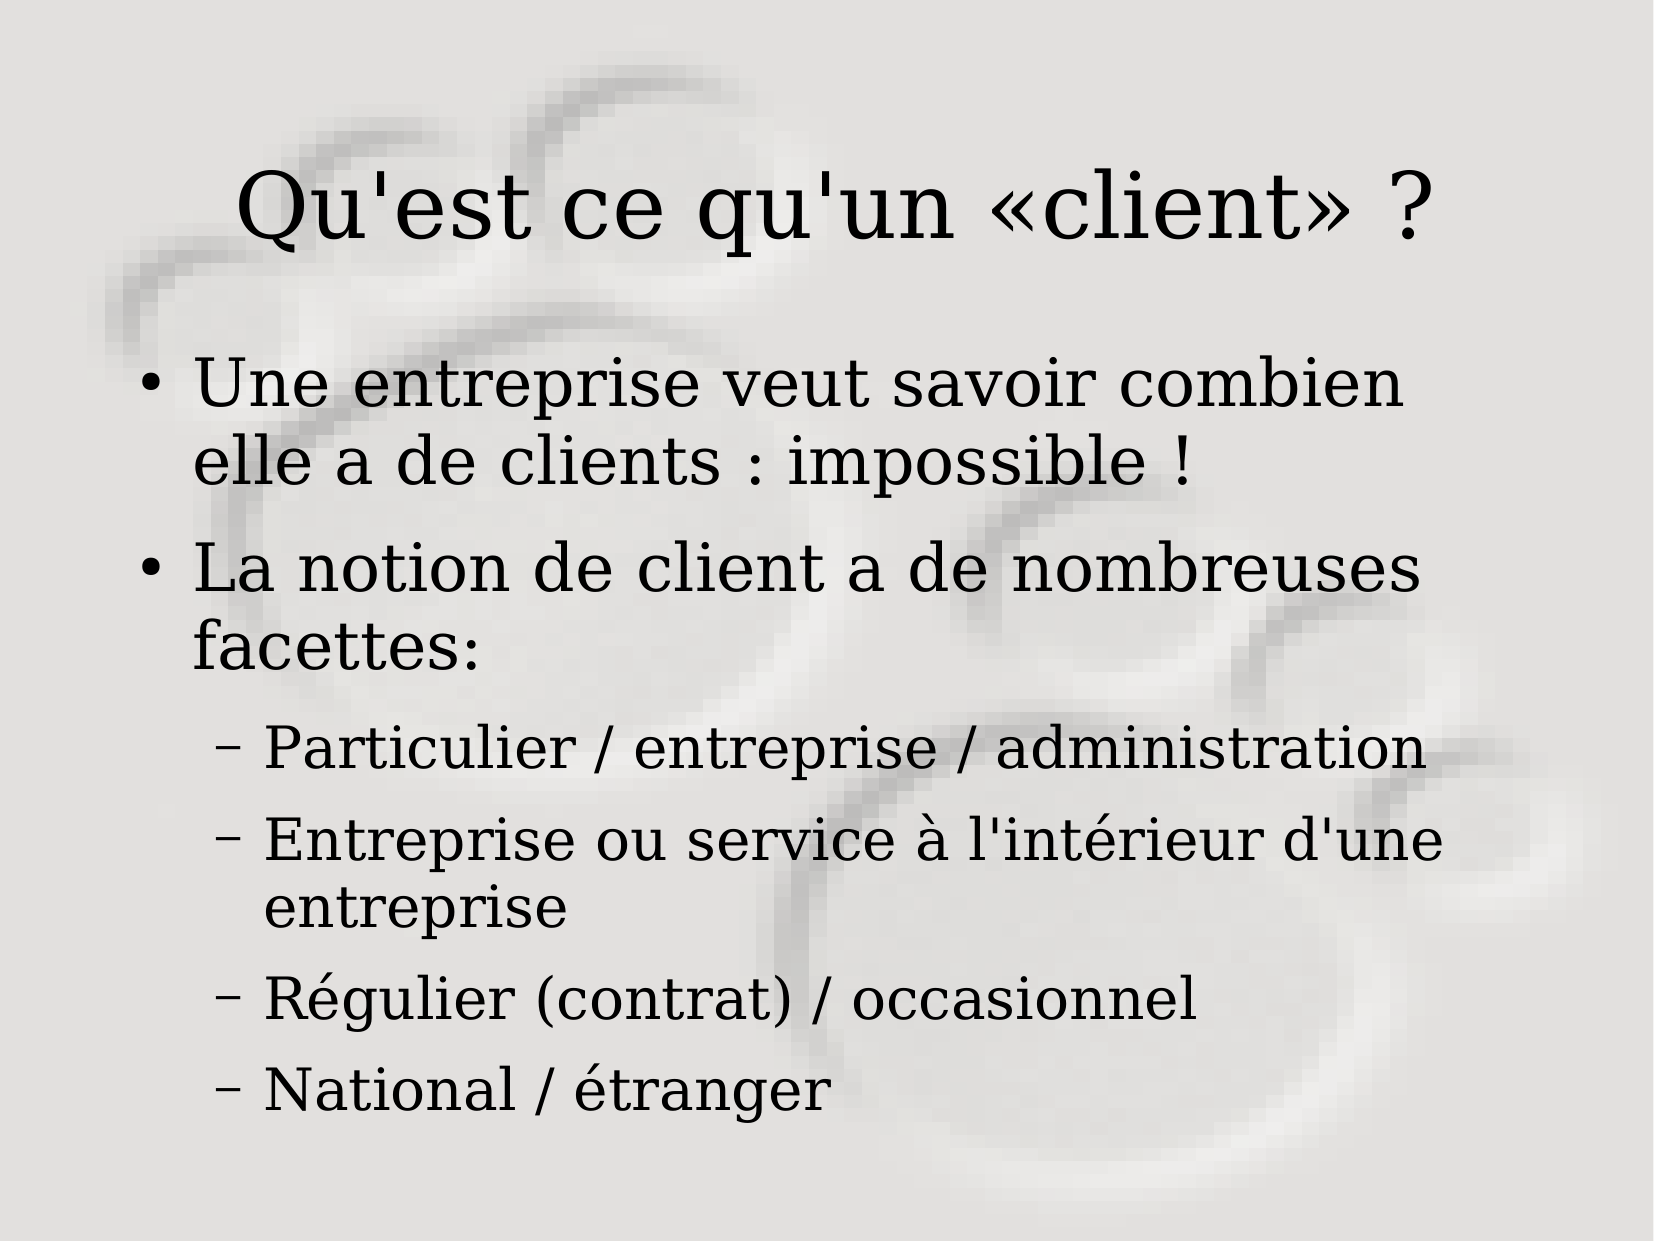

# Qu'est ce qu'un «client» ?
Une entreprise veut savoir combien elle a de clients : impossible !
La notion de client a de nombreuses facettes:
Particulier / entreprise / administration
Entreprise ou service à l'intérieur d'une entreprise
Régulier (contrat) / occasionnel
National / étranger